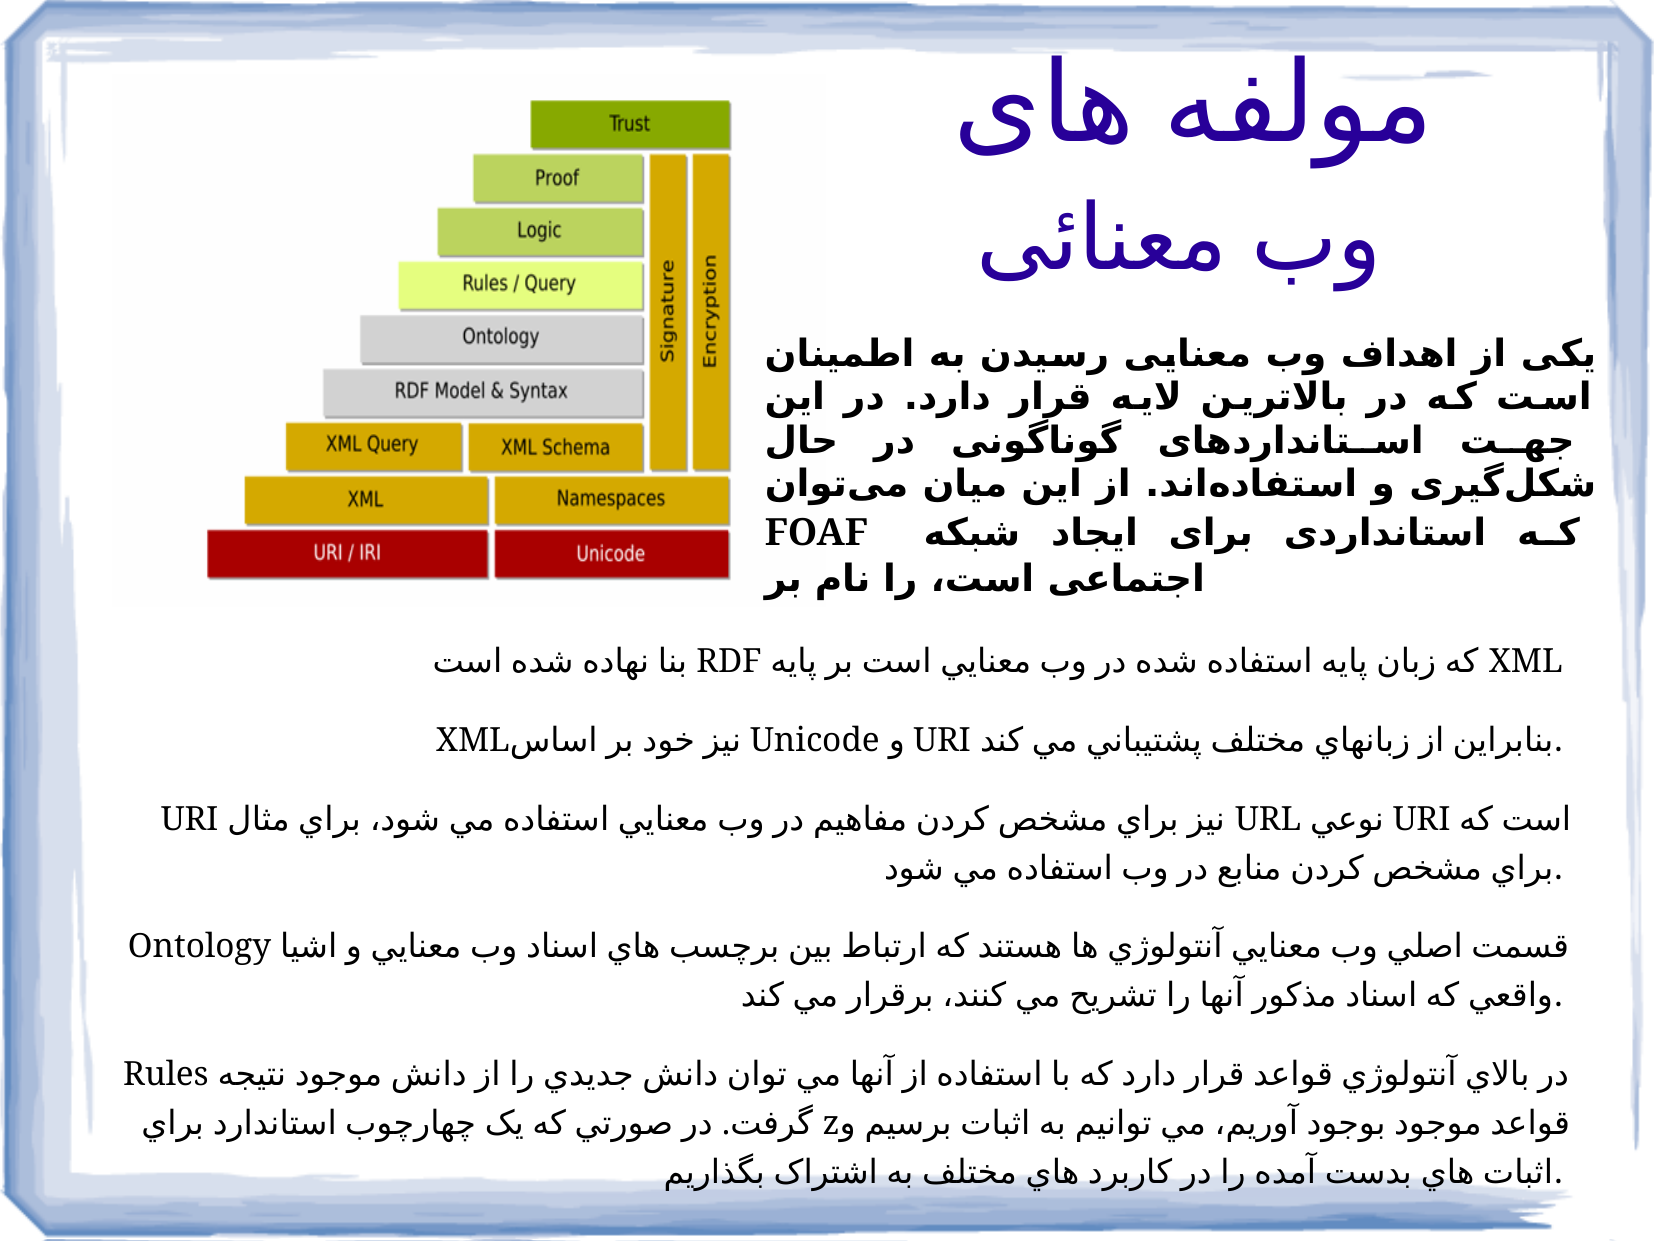

# مولفه های وب معنائی
یکی از اهداف وب‌ معنایی رسیدن به اطمینان است که در بالاترین لایه قرار دارد. در این جهت استاندارد‌های گوناگونی در حال شکل‌گیری و استفاده‌اند. از این میان می‌توان FOAF که استانداردی برای ایجاد شبکه‌ اجتماعی است، را نام بر
بنا نهاده شده است RDF که زبان پايه استفاده شده در وب معنايي است بر پايه XML
 XMLنيز خود بر اساس Unicode و URI بنابراين از زبانهاي مختلف پشتيباني مي کند.
URI نيز براي مشخص کردن مفاهيم در وب معنايي استفاده مي شود، براي مثال URL نوعي URI است که براي مشخص کردن منابع در وب استفاده مي شود.
Ontology قسمت اصلي وب معنايي آنتولوژي ها هستند که ارتباط بين برچسب هاي اسناد وب معنايي و اشيا واقعي که اسناد مذکور آنها را تشريح مي کنند، برقرار مي کند.
Rules در بالاي آنتولوژي قواعد قرار دارد که با استفاده از آنها مي توان دانش جديدي را از دانش موجود نتيجه گرفت. در صورتي که يک چهارچوب استاندارد براي zقواعد موجود بوجود آوريم، مي توانيم به اثبات برسيم و اثبات هاي بدست آمده را در کاربرد هاي مختلف به اشتراک بگذاريم.